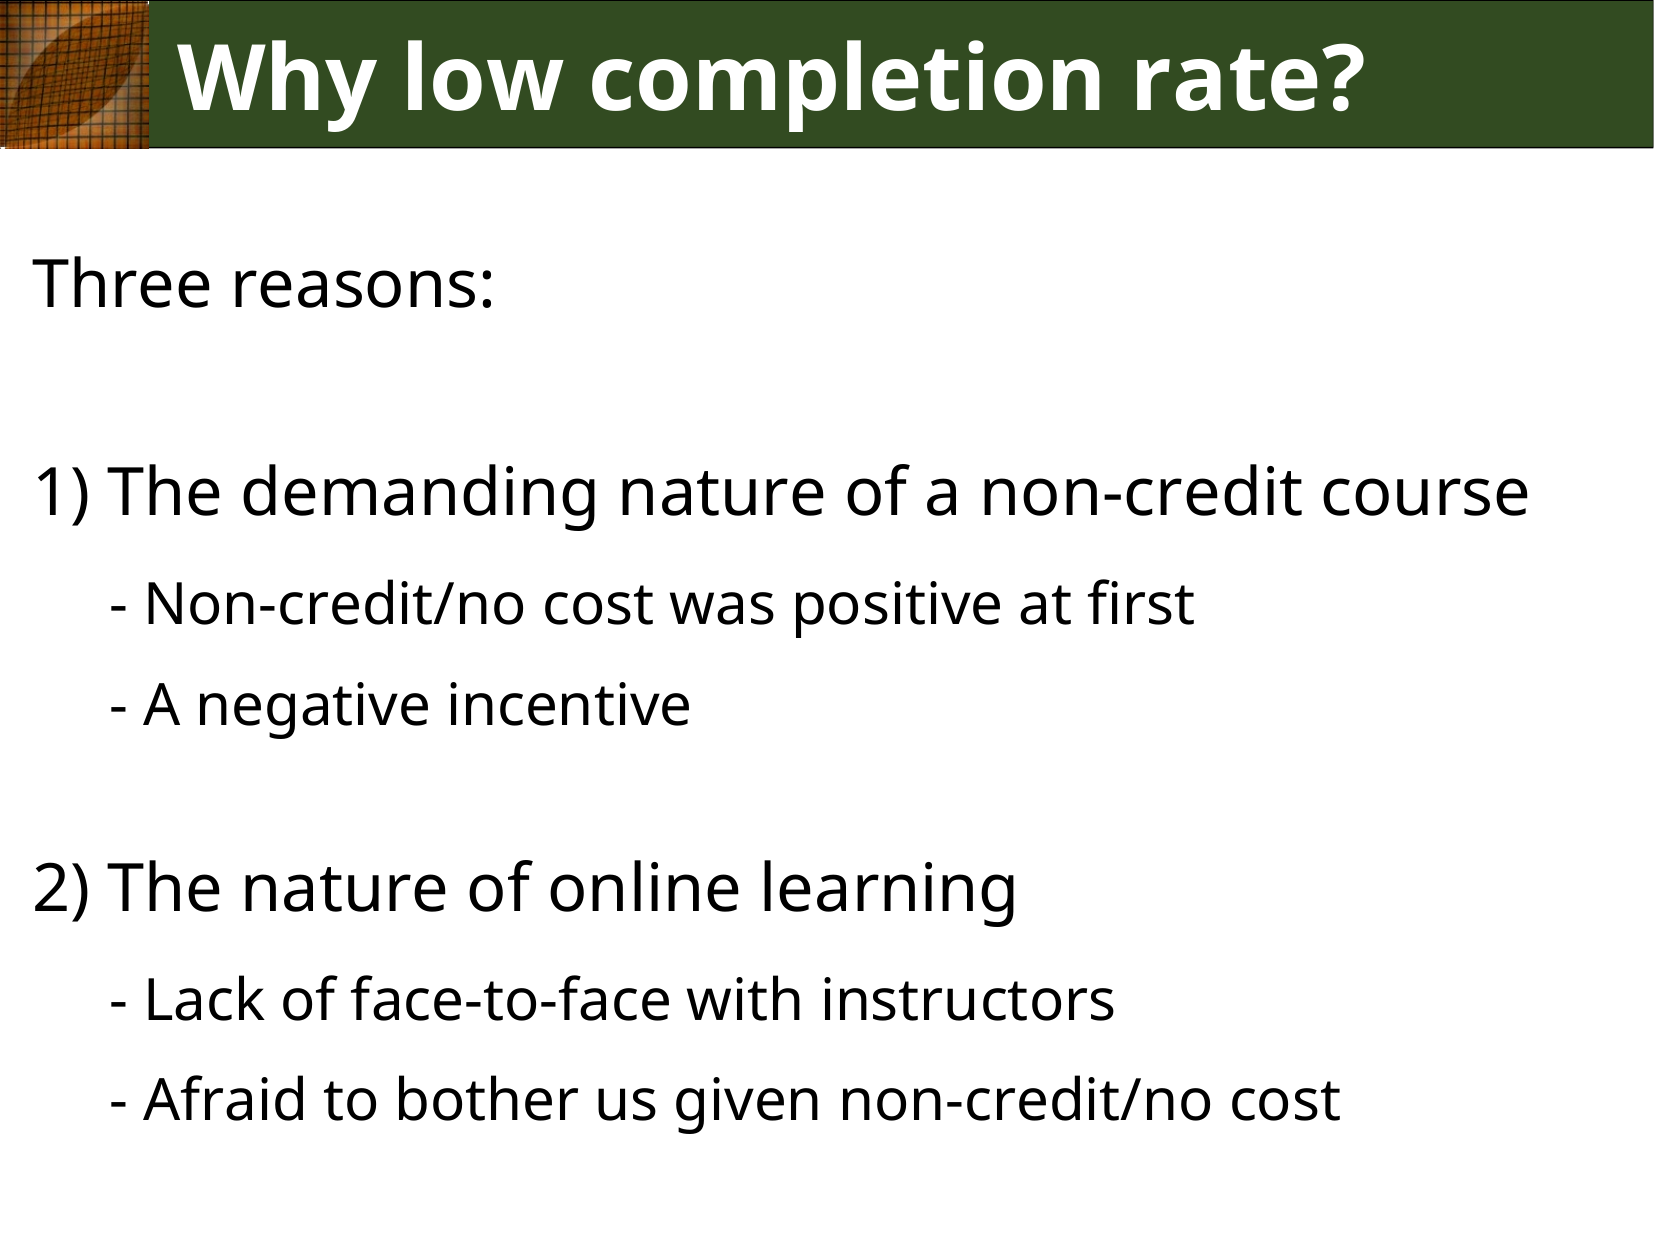

# Why low completion rate?
Three reasons:
1) The demanding nature of a non-credit course
- Non-credit/no cost was positive at first
- A negative incentive
2) The nature of online learning
- Lack of face-to-face with instructors
- Afraid to bother us given non-credit/no cost